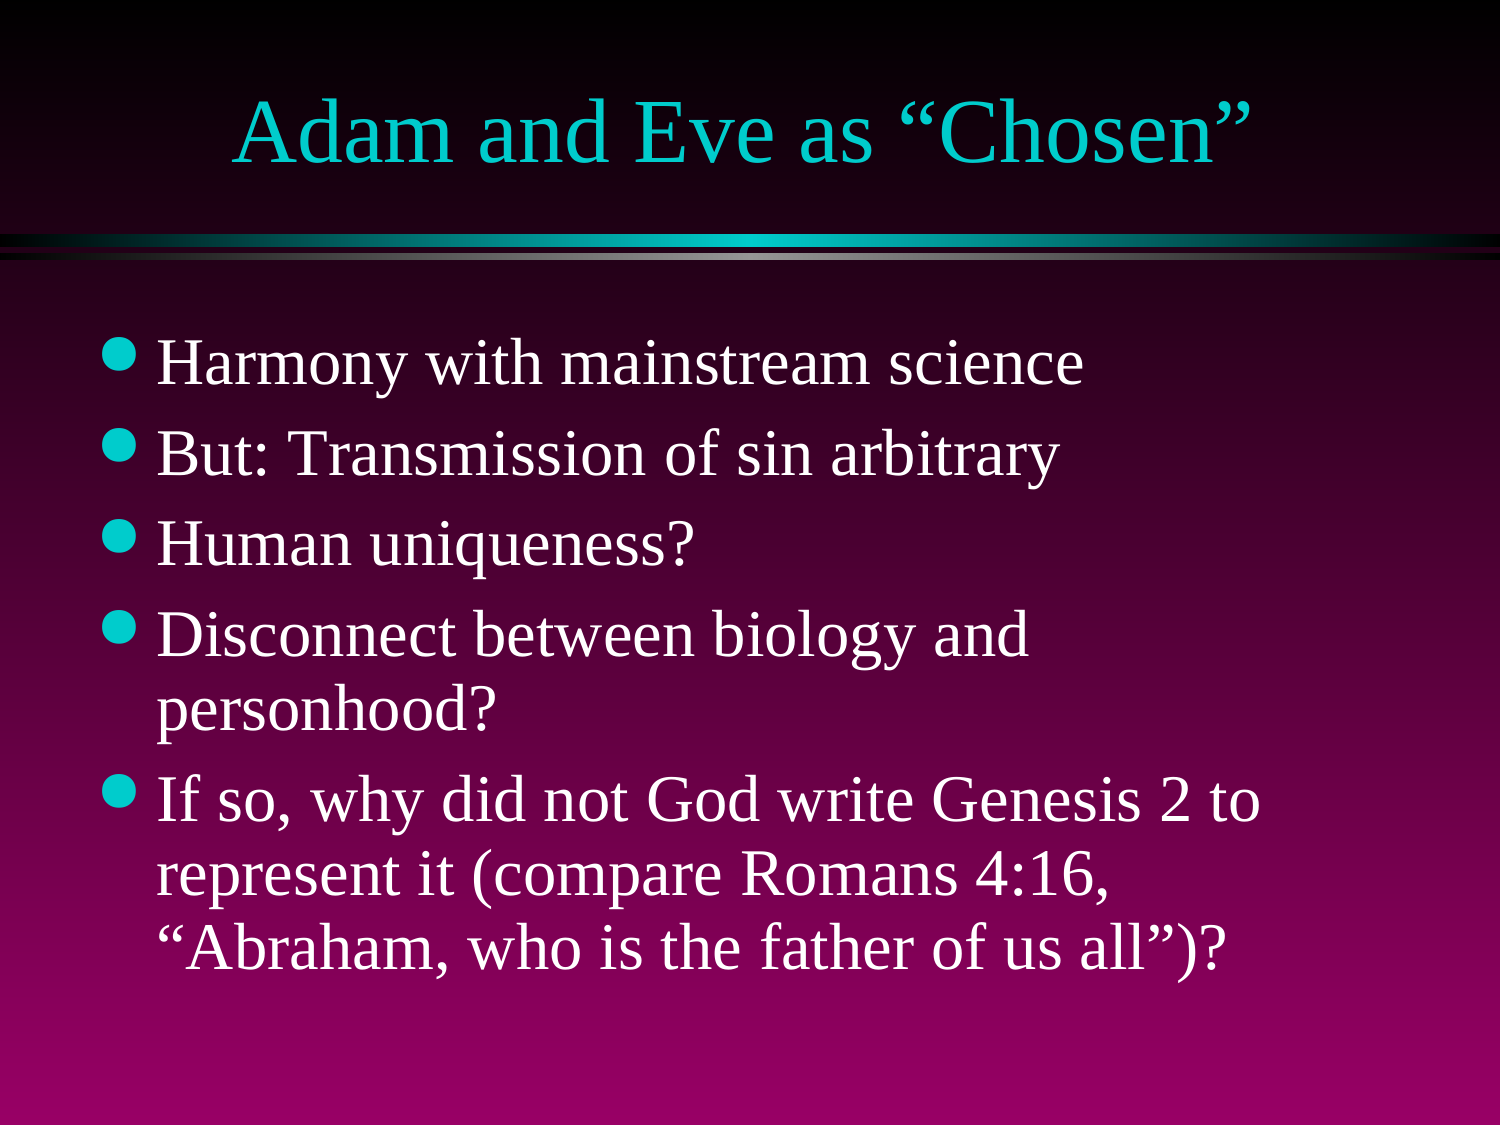

# Adam and Eve as “Chosen”
Harmony with mainstream science
But: Transmission of sin arbitrary
Human uniqueness?
Disconnect between biology and personhood?
If so, why did not God write Genesis 2 to represent it (compare Romans 4:16, “Abraham, who is the father of us all”)?